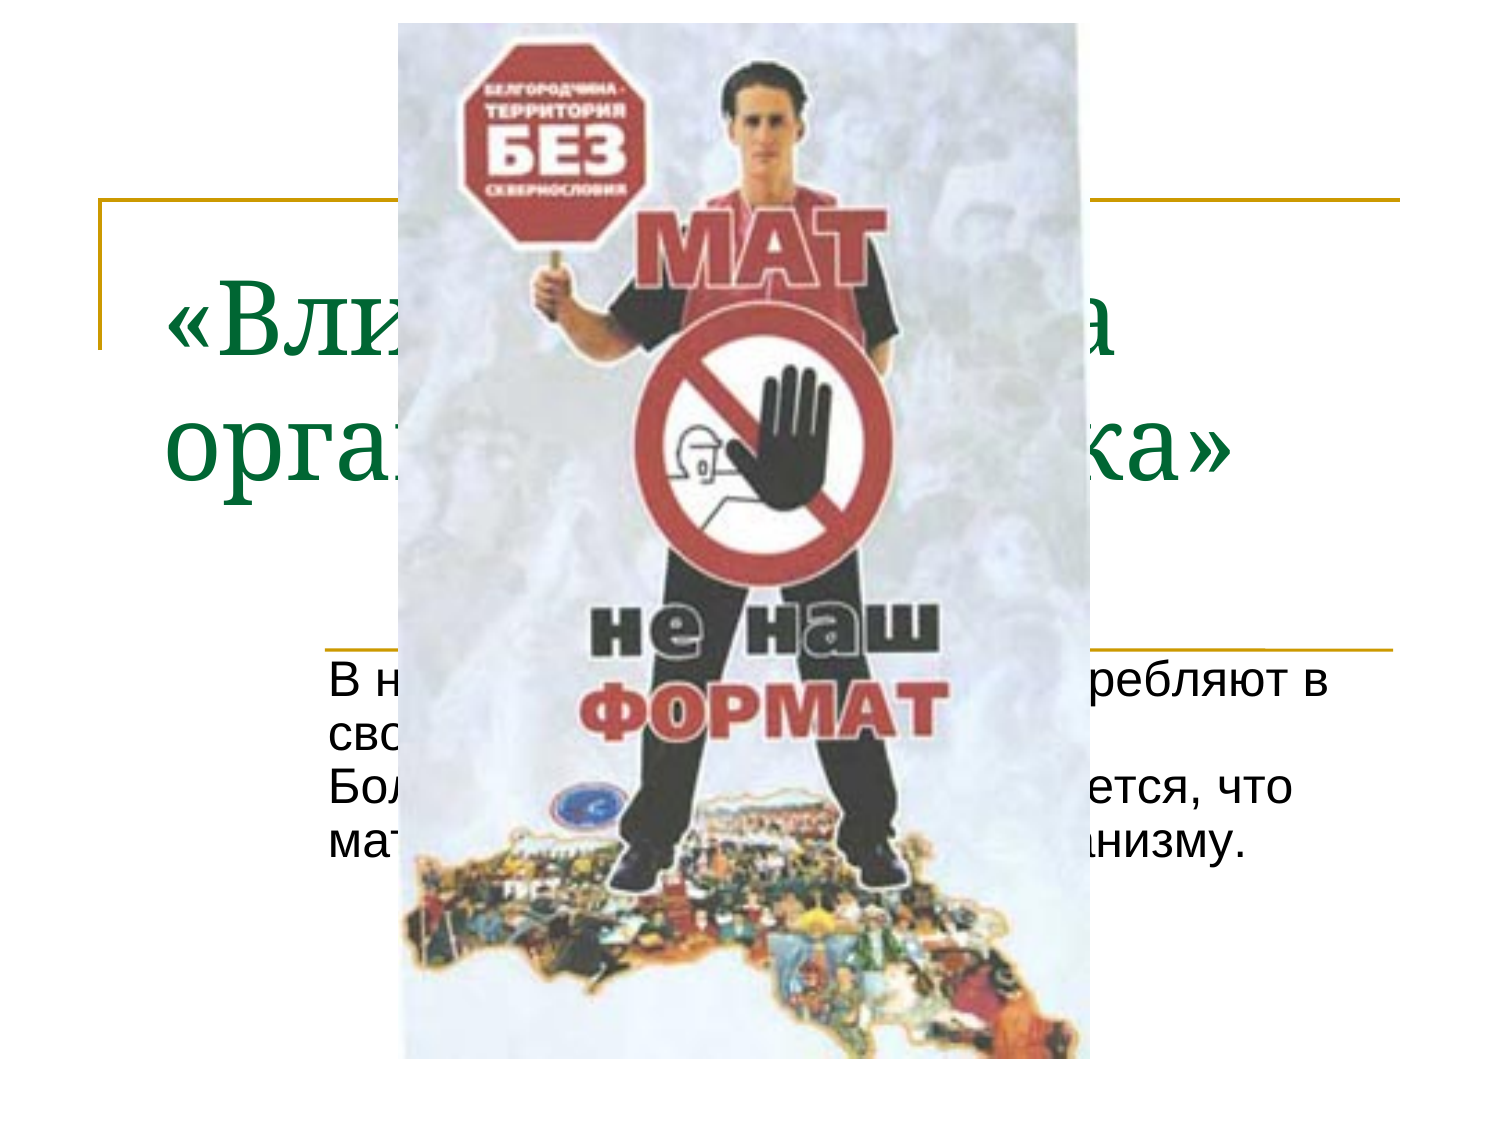

# «Влияние мата на организм человека»
В наше время многие люди употребляют в своей речи нецензурную брань. Большинство даже не задумывается, что мат наносит огромный вред организму.